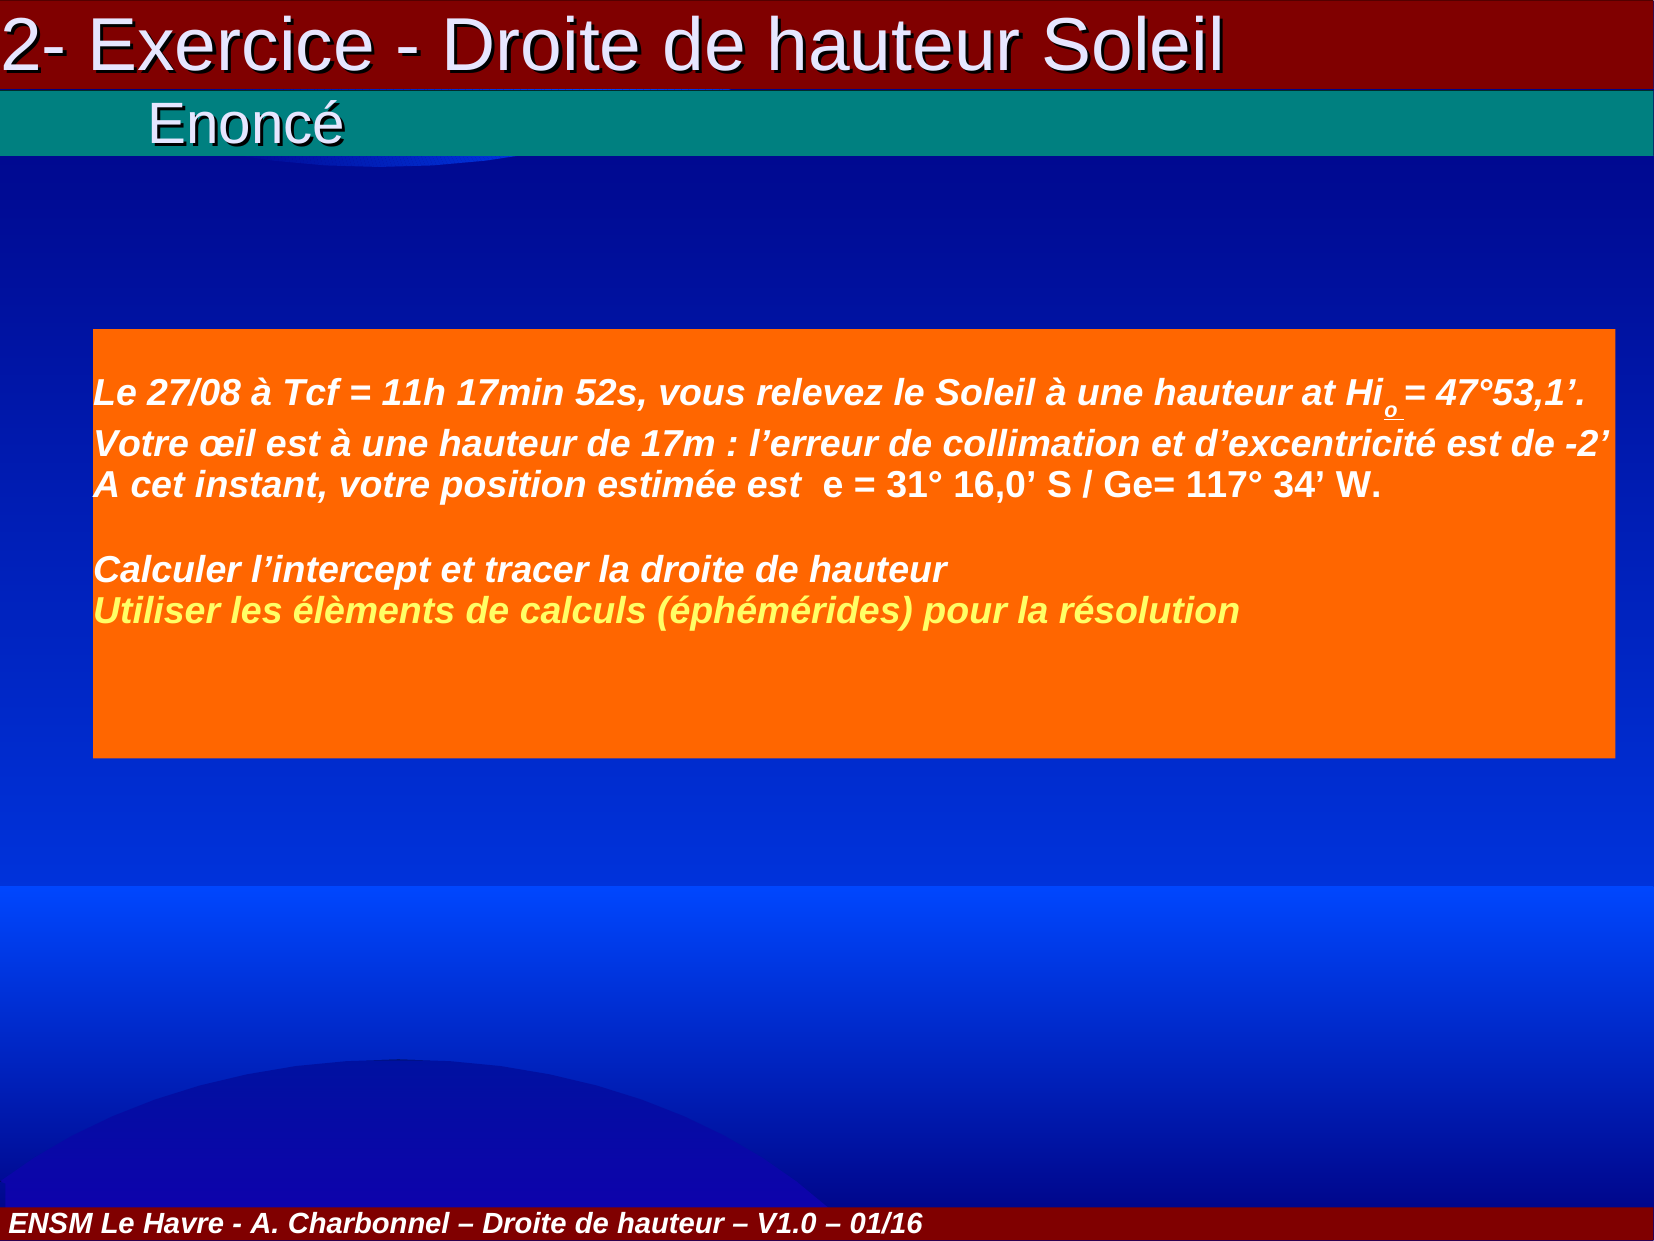

2- Exercice - Droite de hauteur Soleil
# Enoncé
Le 27/08 à Tcf = 11h 17min 52s, vous relevez le Soleil à une hauteur at Hio = 47°53,1’. Votre œil est à une hauteur de 17m : l’erreur de collimation et d’excentricité est de -2’
A cet instant, votre position estimée est e = 31° 16,0’ S / Ge= 117° 34’ W.
Calculer l’intercept et tracer la droite de hauteur
Utiliser les élèments de calculs (éphémérides) pour la résolution
 ENSM Le Havre - A. Charbonnel – Droite de hauteur – V1.0 – 01/16